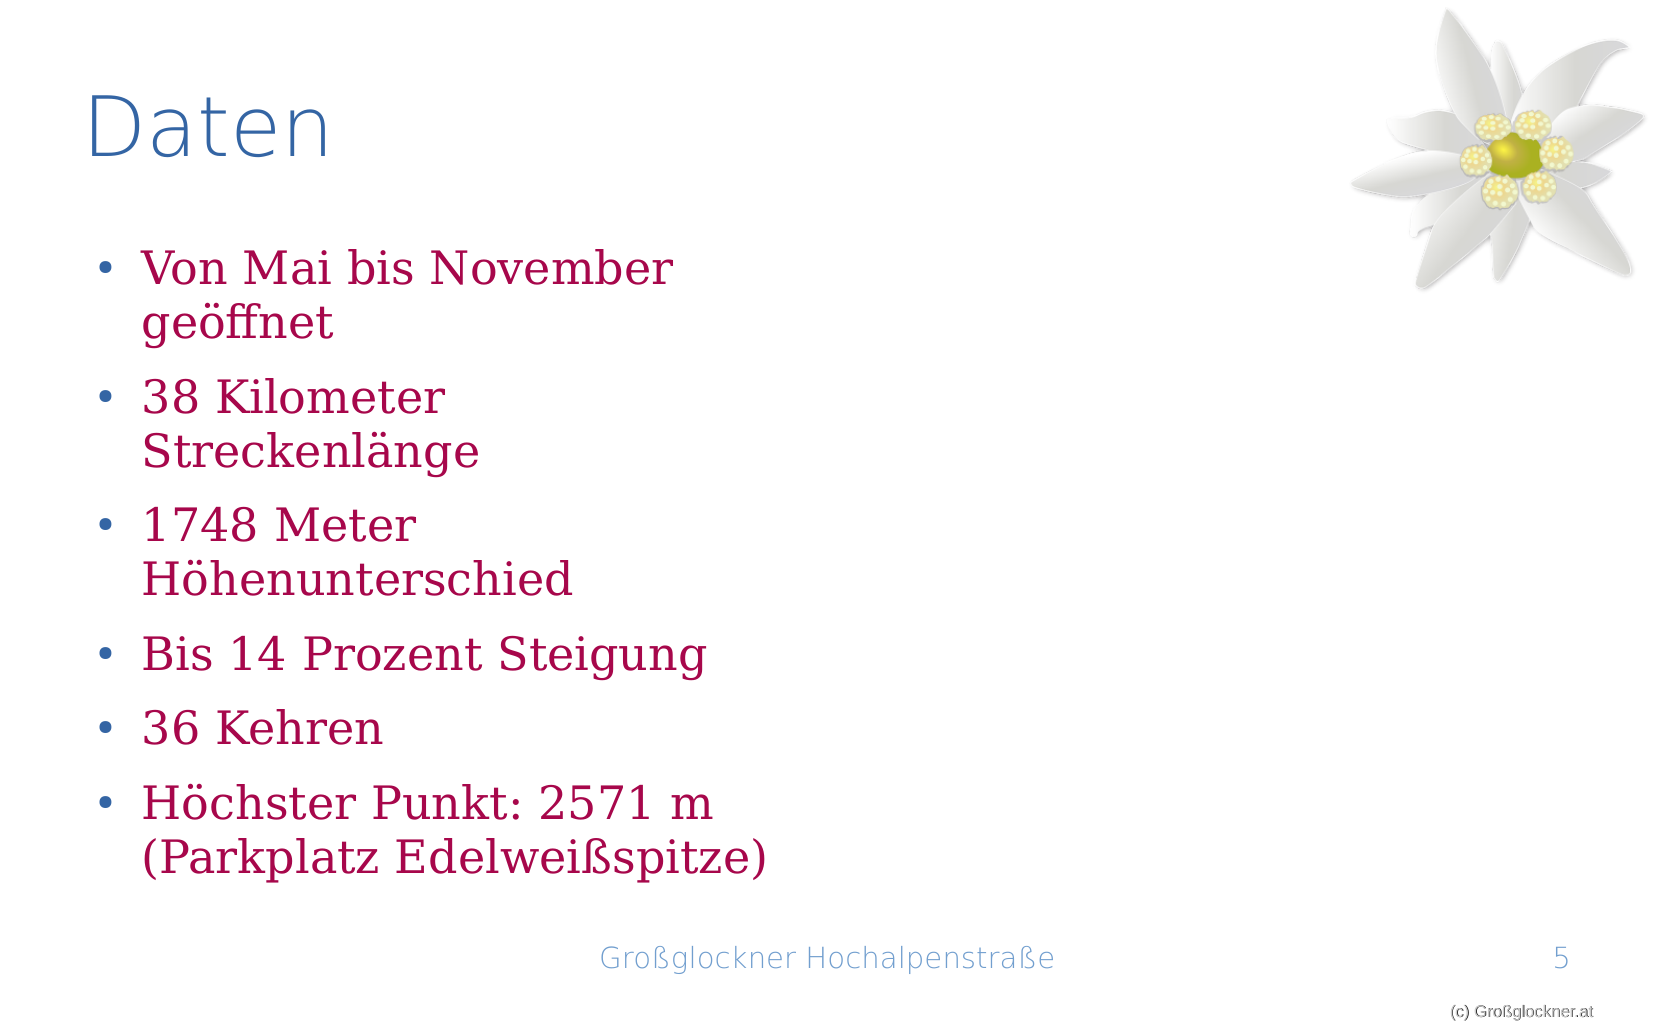

# Daten
Von Mai bis November geöffnet
38 Kilometer Streckenlänge
1748 Meter Höhenunterschied
Bis 14 Prozent Steigung
36 Kehren
Höchster Punkt: 2571 m (Parkplatz Edelweißspitze)
Großglockner Hochalpenstraße
5
(c) Großglockner.at